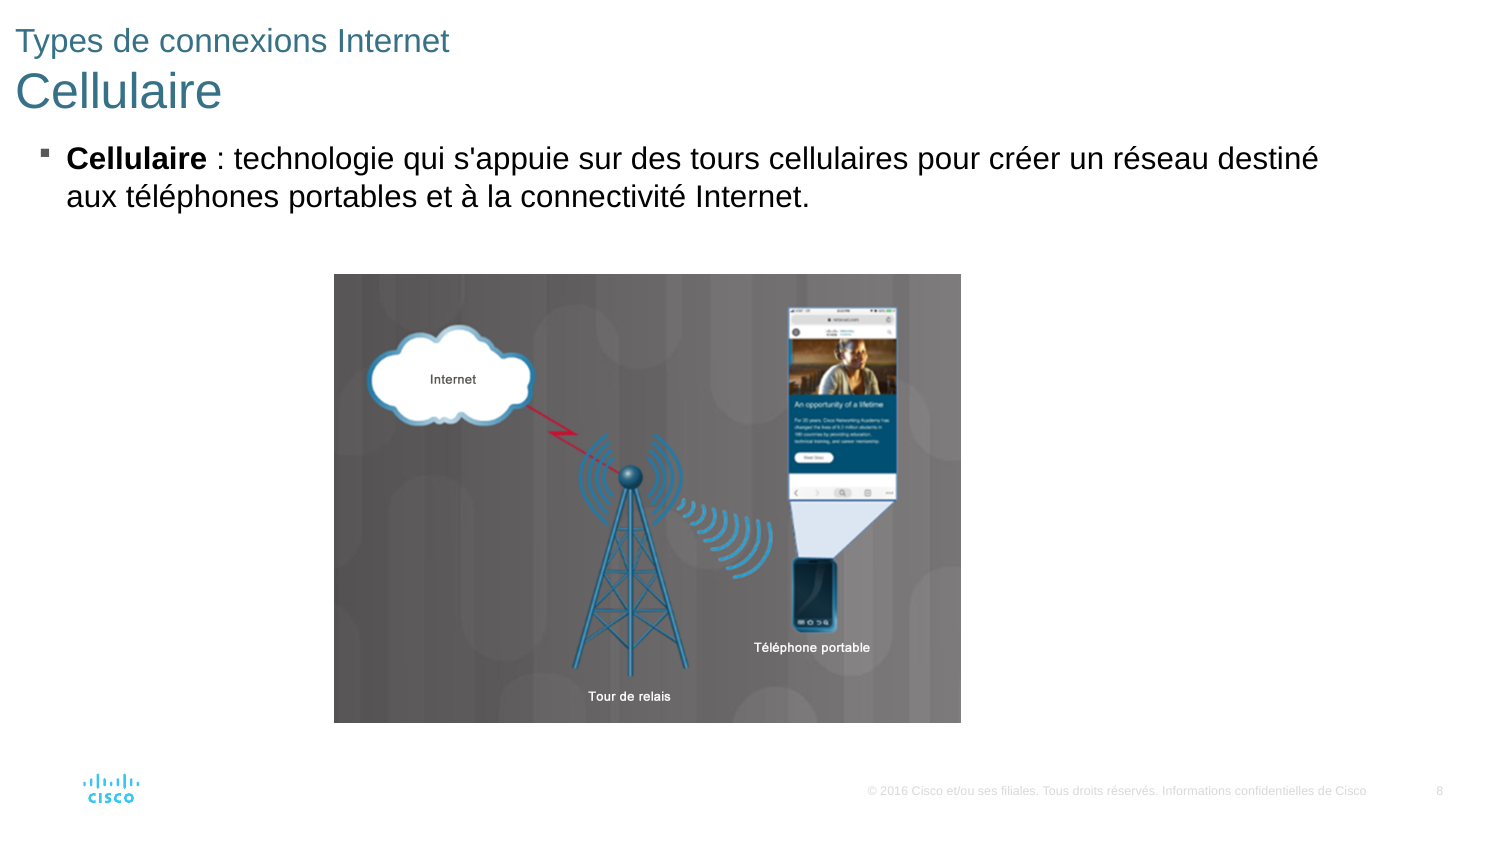

# Types de connexions Internet Cellulaire
Cellulaire : technologie qui s'appuie sur des tours cellulaires pour créer un réseau destiné aux téléphones portables et à la connectivité Internet.